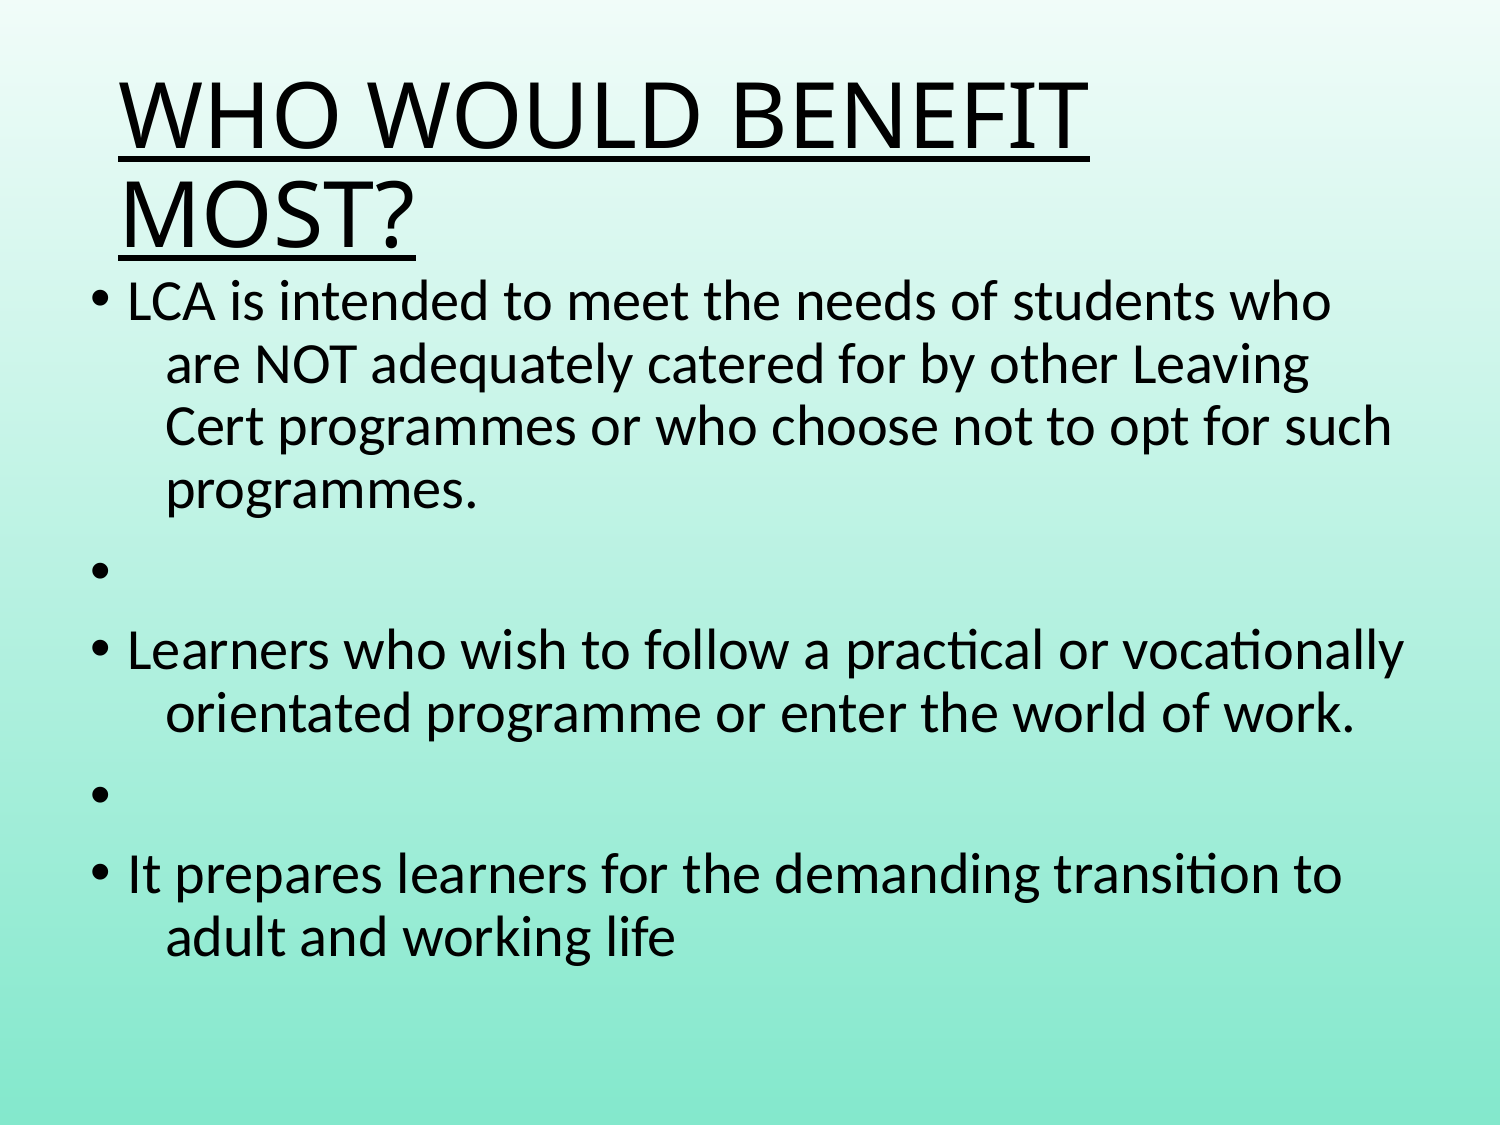

# WHO WOULD BENEFIT MOST?
LCA is intended to meet the needs of students who are NOT adequately catered for by other Leaving Cert programmes or who choose not to opt for such programmes.
Learners who wish to follow a practical or vocationally orientated programme or enter the world of work.
It prepares learners for the demanding transition to adult and working life